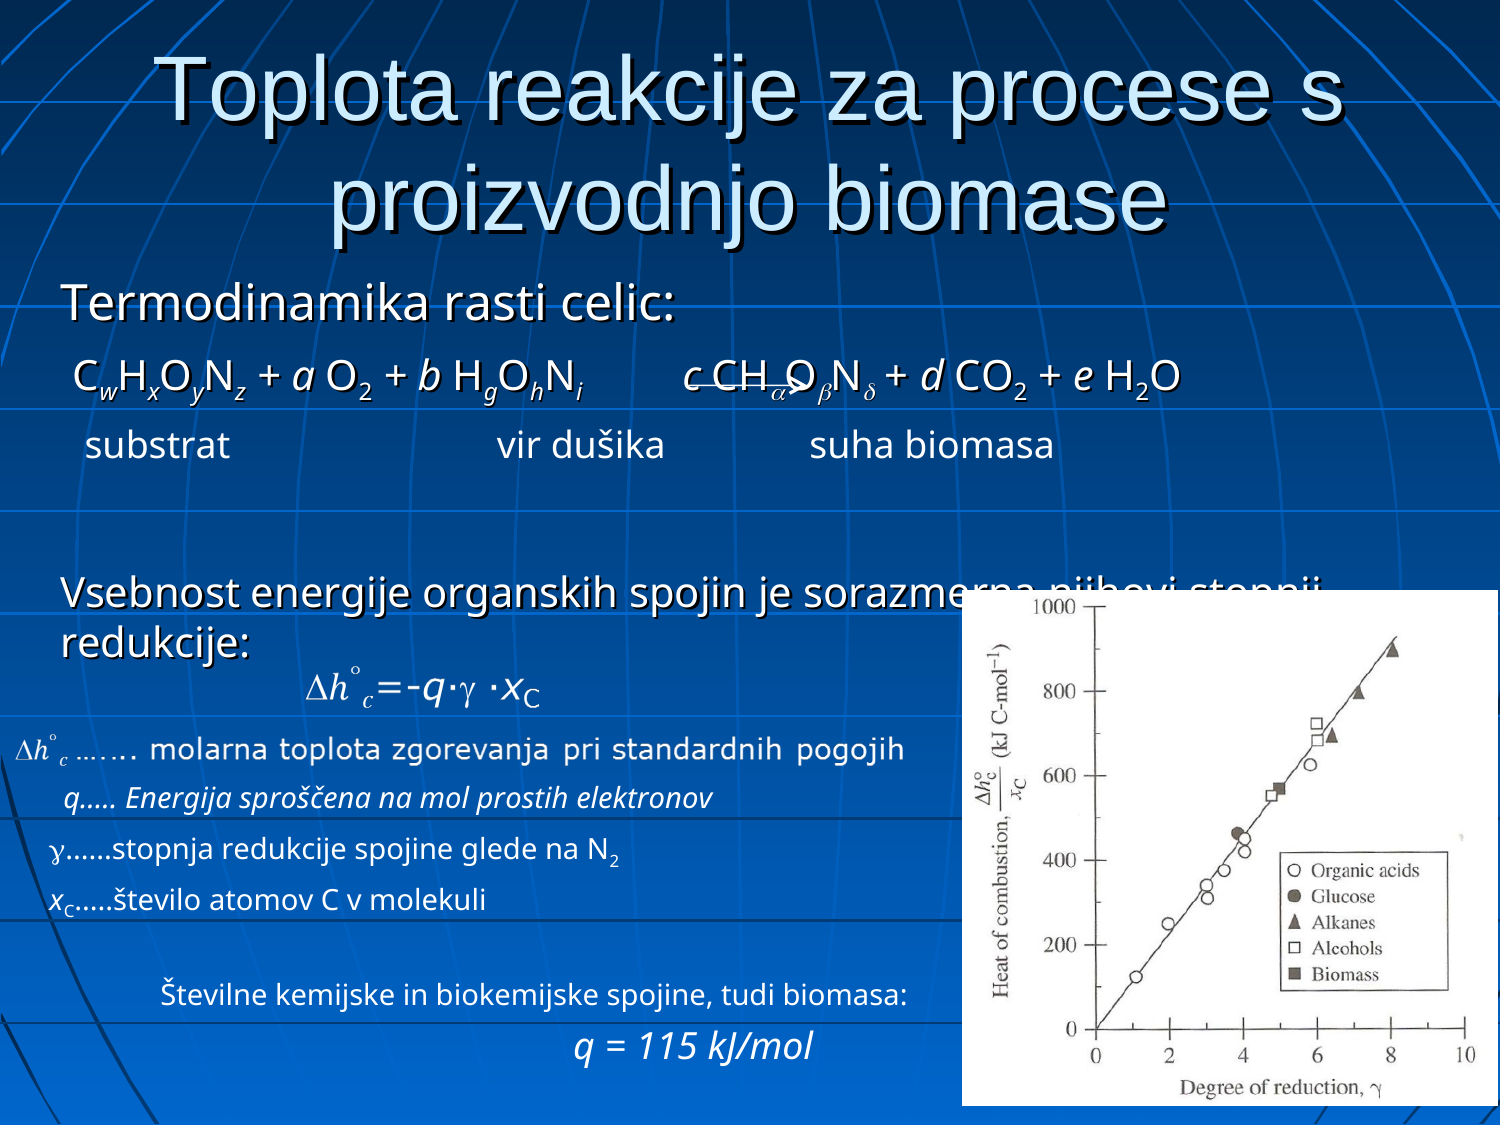

# Toplota reakcije za procese s proizvodnjo biomase
Termodinamika rasti celic:
 CwHxOyNz + a O2 + b HgOhNi c CHON + d CO2 + e H2O
Vsebnost energije organskih spojin je sorazmerna njihovi stopnji redukcije:
substrat
vir dušika
suha biomasa
q..... Energija sproščena na mol prostih elektronov
......stopnja redukcije spojine glede na N2
xC.....število atomov C v molekuli
Številne kemijske in biokemijske spojine, tudi biomasa:
q = 115 kJ/mol